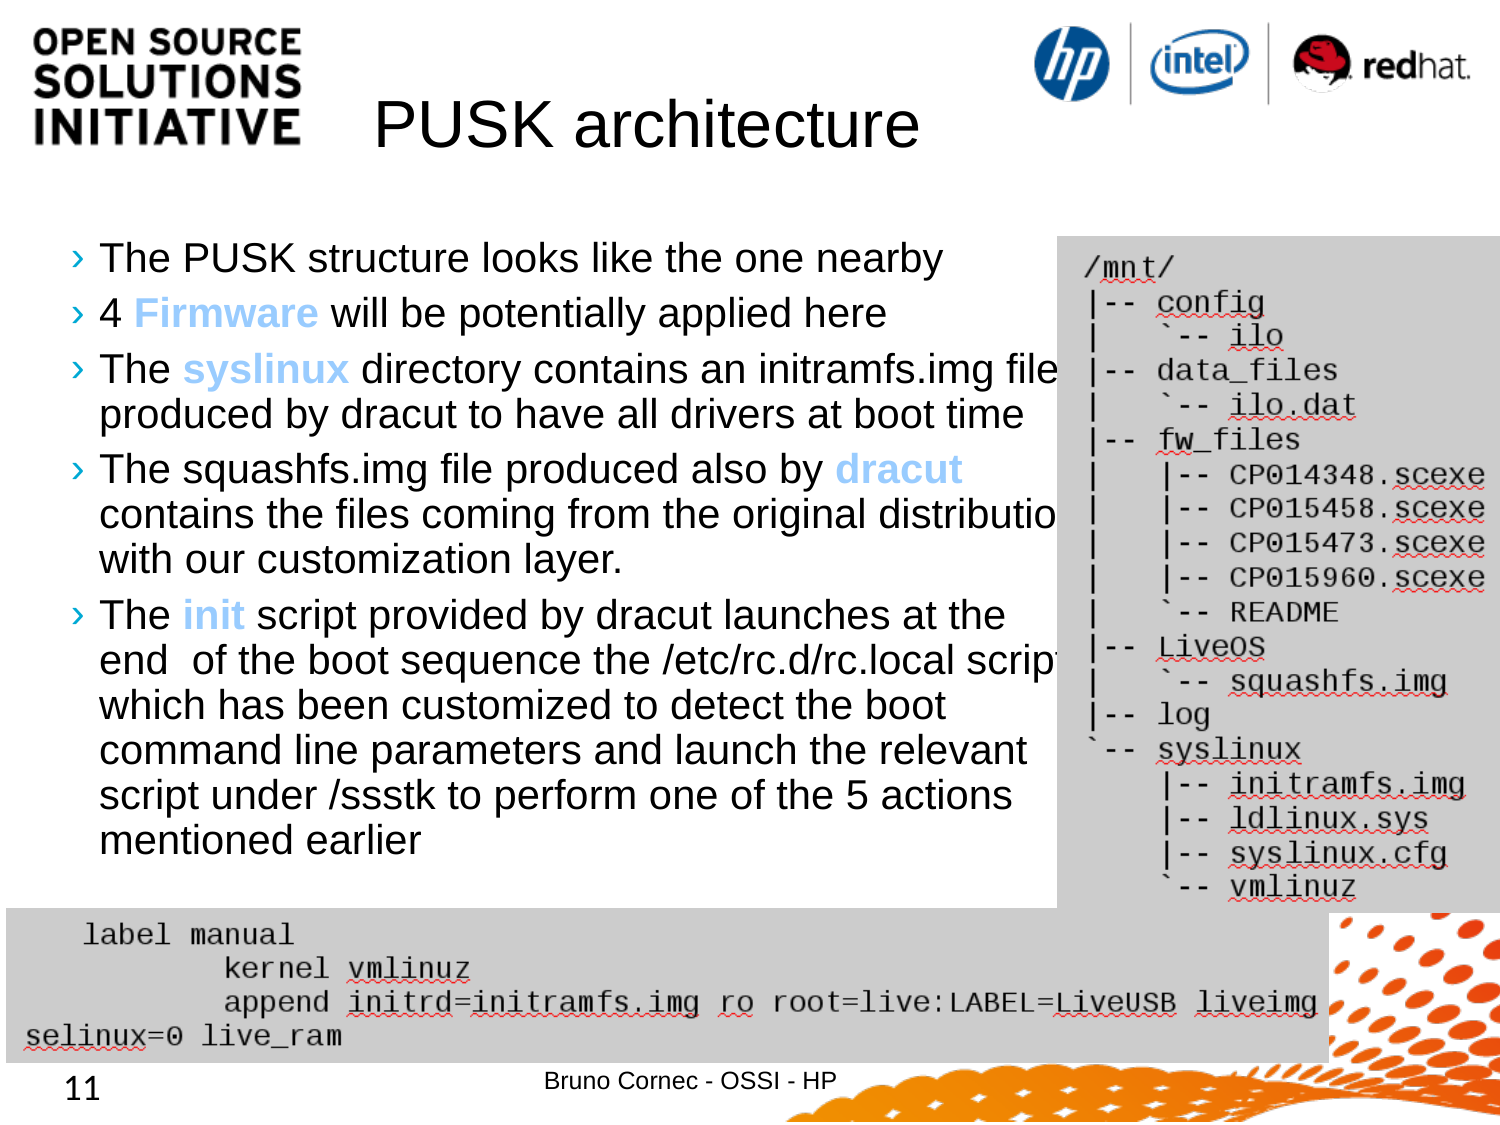

# PUSK architecture
The PUSK structure looks like the one nearby
4 Firmware will be potentially applied here
The syslinux directory contains an initramfs.img file produced by dracut to have all drivers at boot time
The squashfs.img file produced also by dracut contains the files coming from the original distribution with our customization layer.
The init script provided by dracut launches at the end of the boot sequence the /etc/rc.d/rc.local script which has been customized to detect the boot command line parameters and launch the relevant script under /ssstk to perform one of the 5 actions mentioned earlier